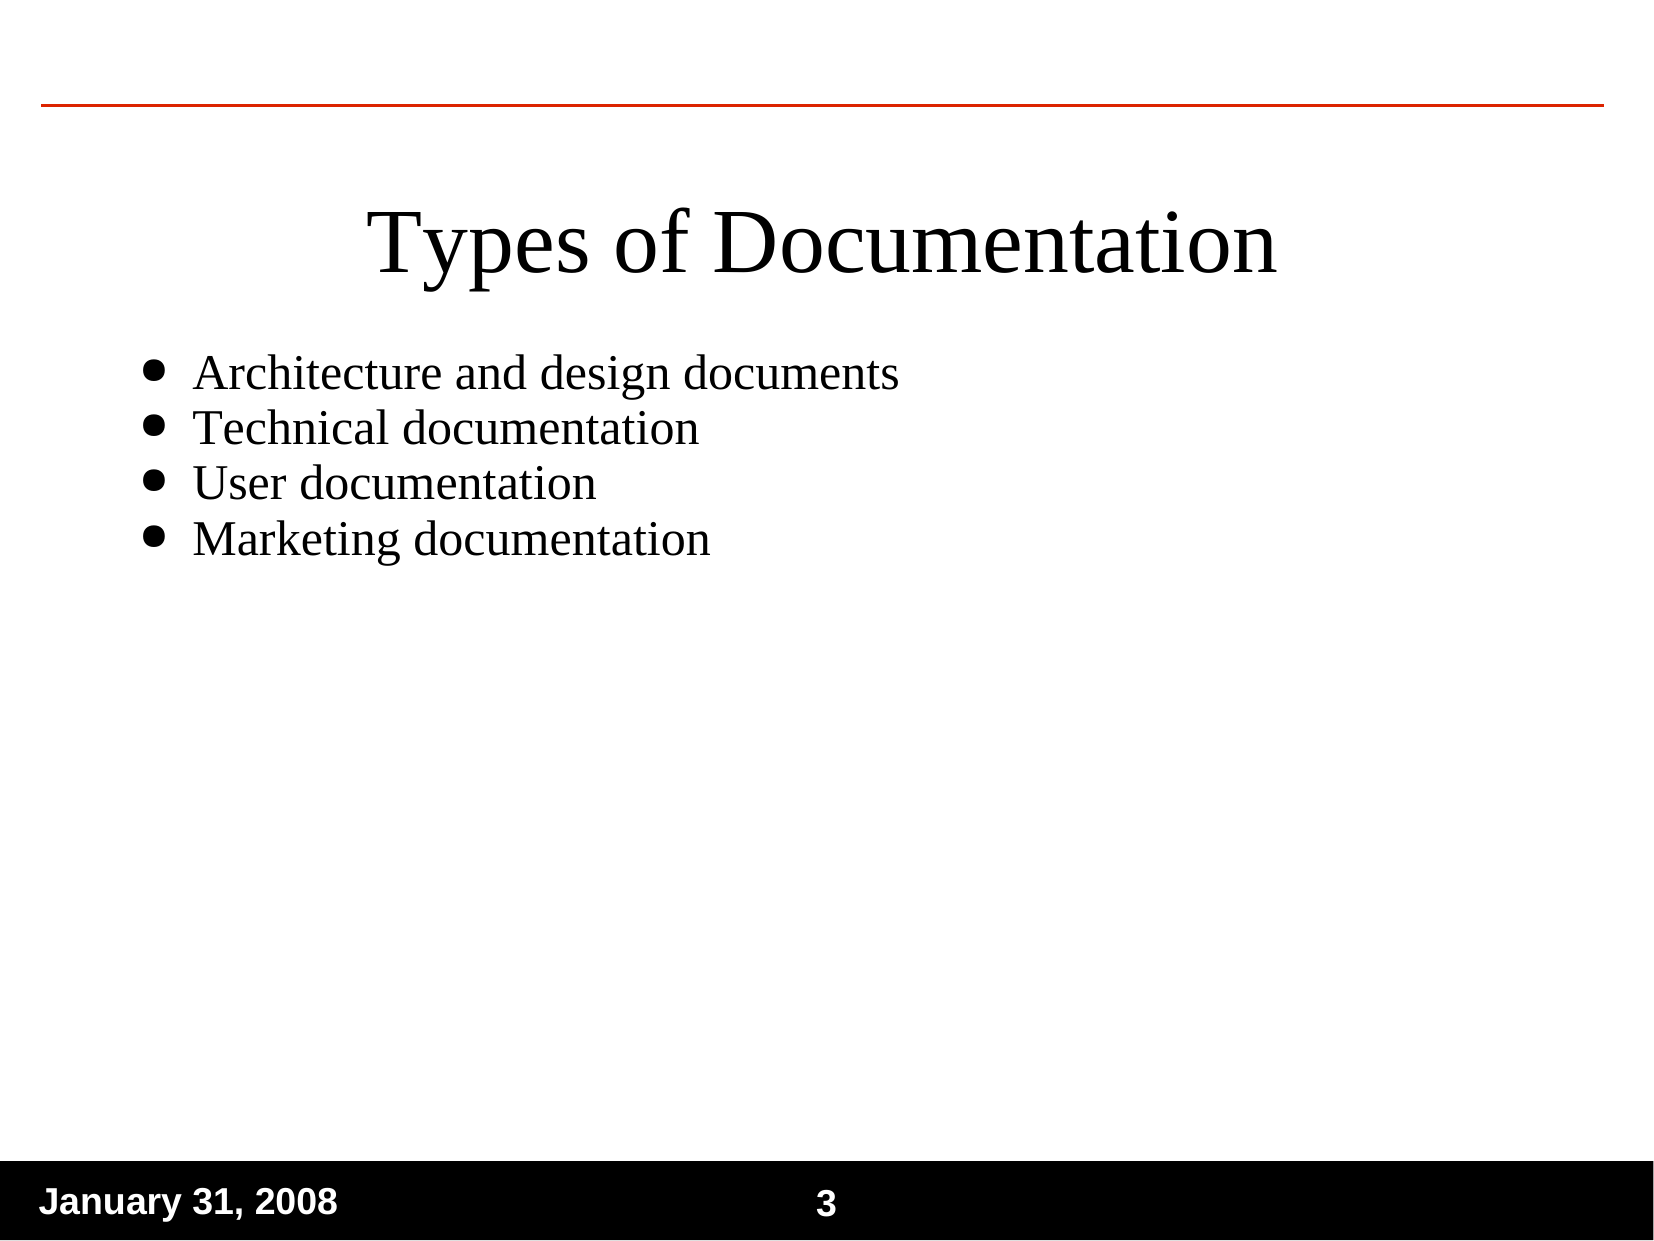

# Types of Documentation
Architecture and design documents
Technical documentation
User documentation
Marketing documentation